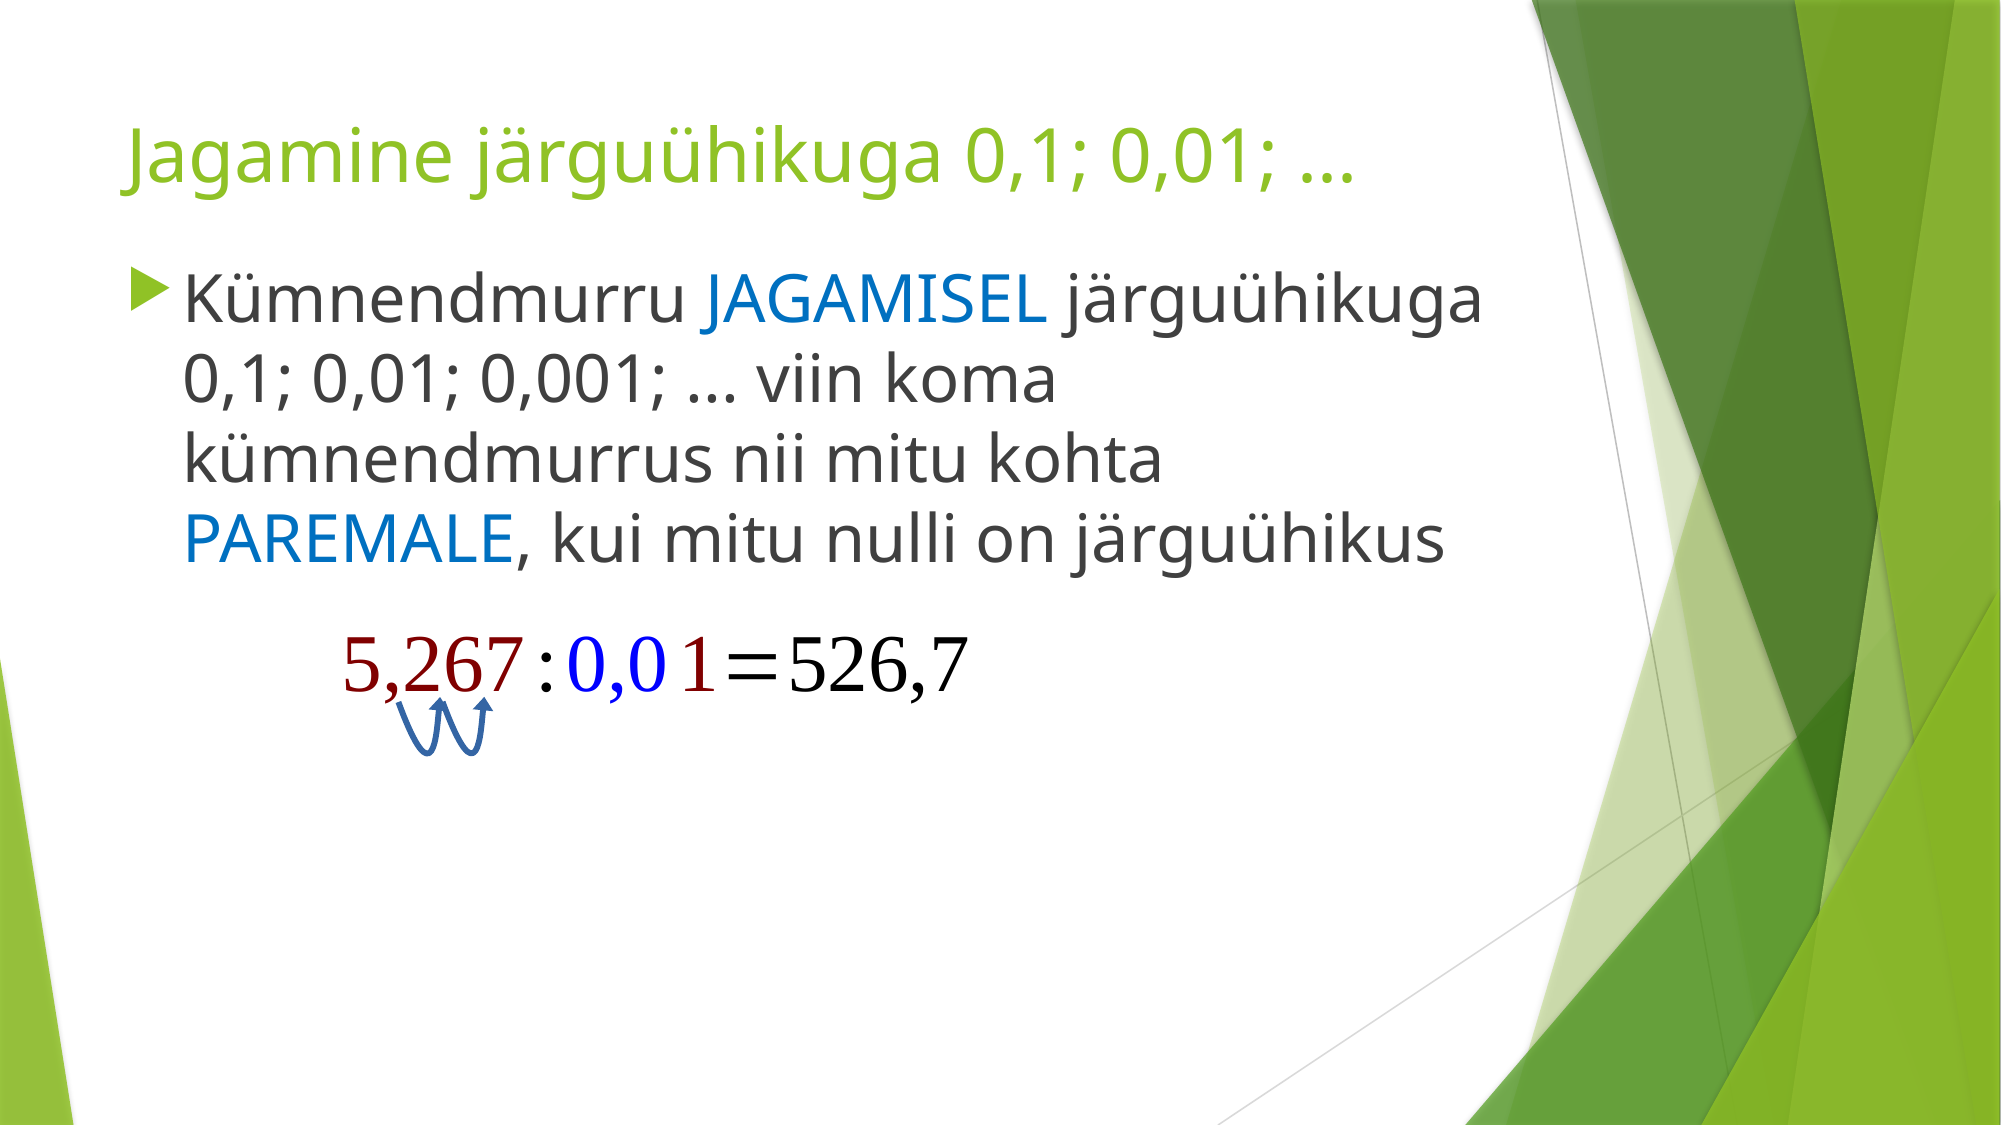

# Jagamine järguühikuga 0,1; 0,01; ...
Kümnendmurru JAGAMISEL järguühikuga 0,1; 0,01; 0,001; ... viin koma kümnendmurrus nii mitu kohta PAREMALE, kui mitu nulli on järguühikus